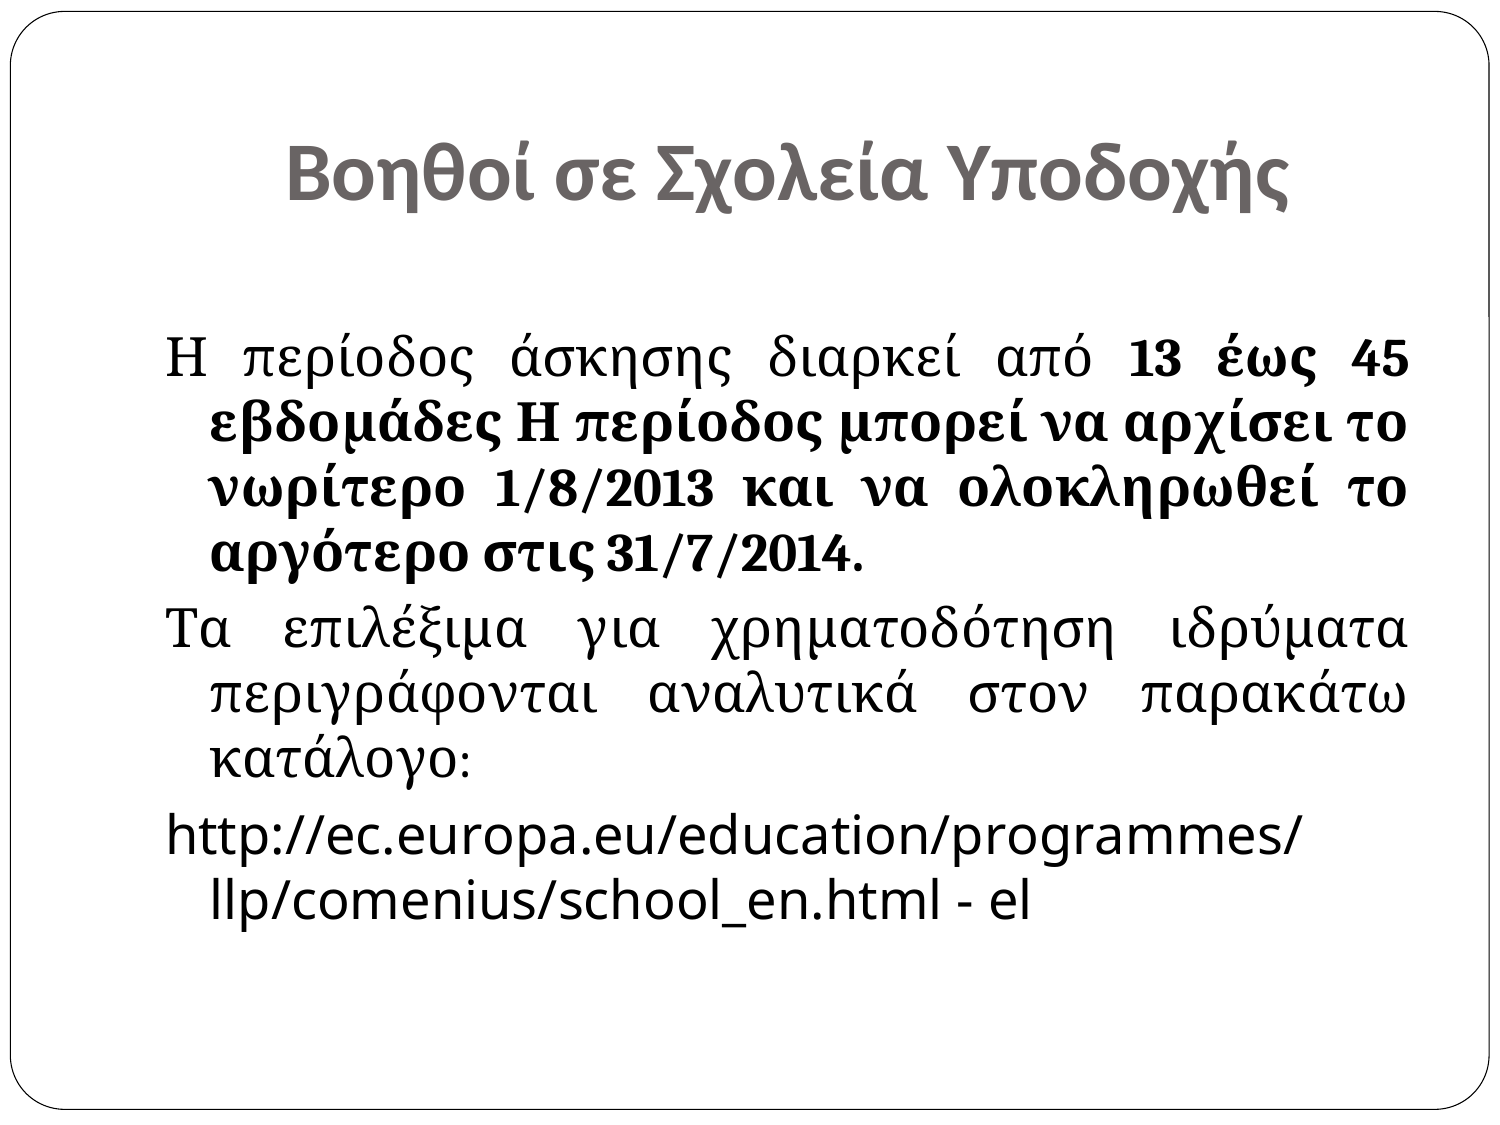

# Βοηθοί σε Σχολεία Υποδοχής
Η περίοδος άσκησης διαρκεί από 13 έως 45 εβδομάδες Η περίοδος μπορεί να αρχίσει το νωρίτερο 1/8/2013 και να ολοκληρωθεί το αργότερο στις 31/7/2014.
Τα επιλέξιμα για χρηματοδότηση ιδρύματα περιγράφονται αναλυτικά στον παρακάτω κατάλογο:
http://ec.europa.eu/education/programmes/llp/comenius/school_en.html - el